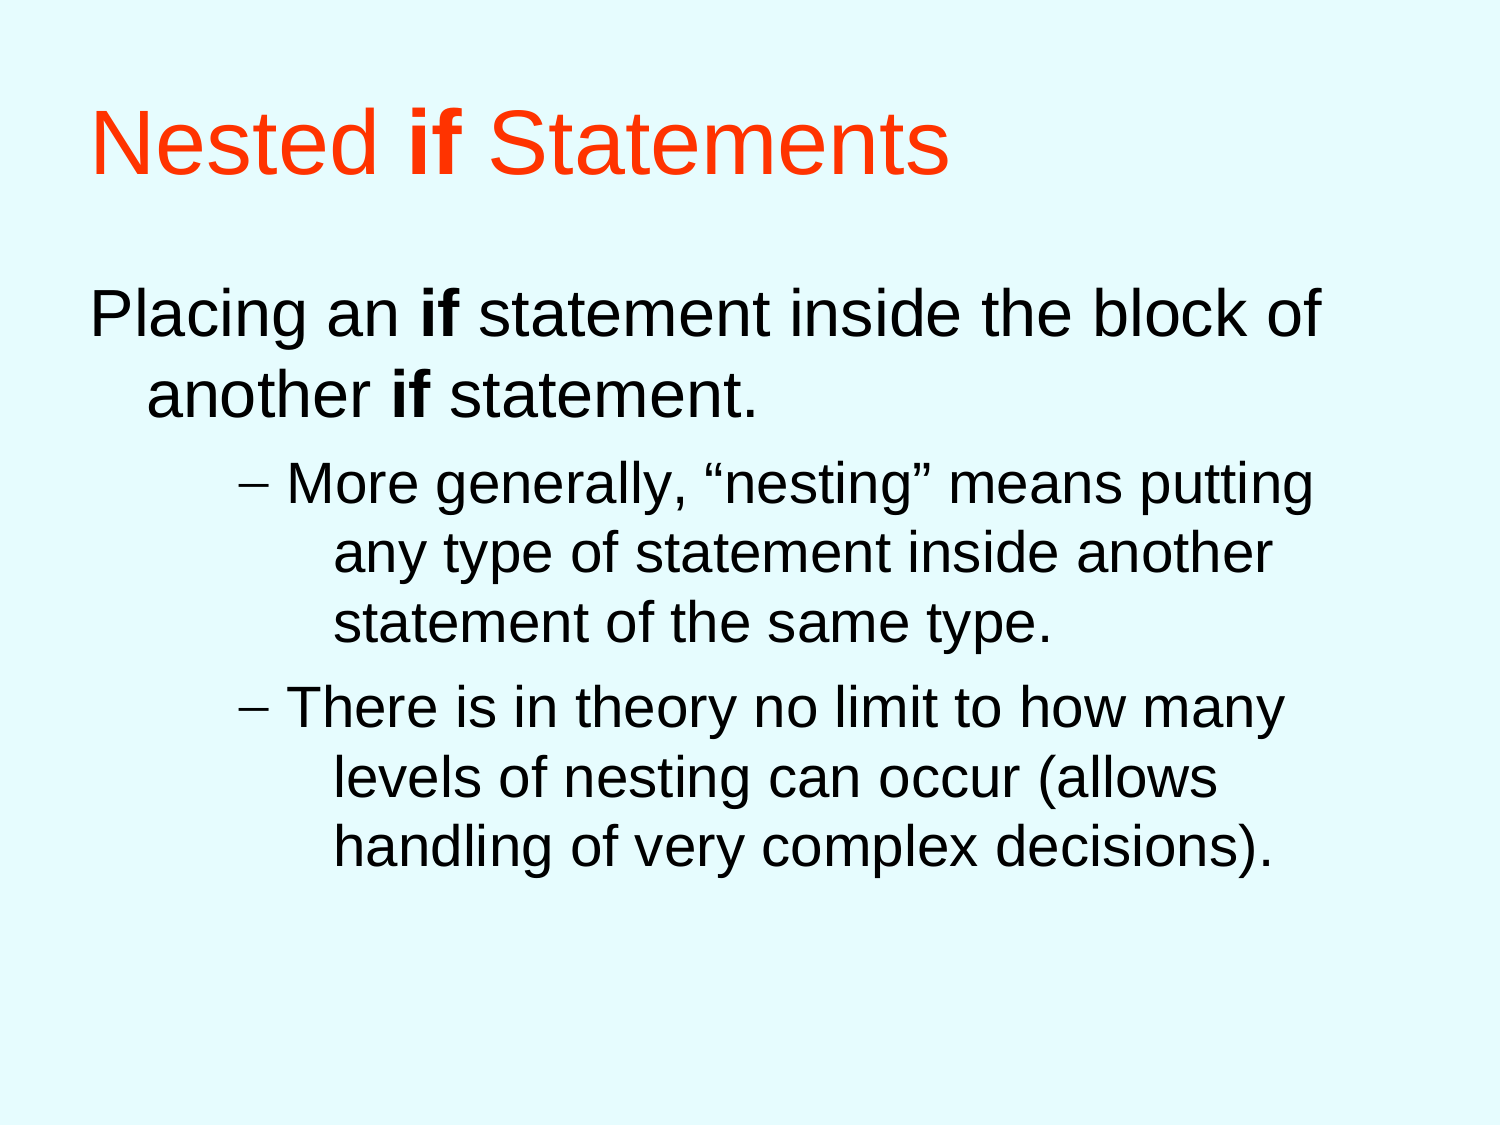

# Nested if Statements
Placing an if statement inside the block of another if statement.
More generally, “nesting” means putting any type of statement inside another statement of the same type.
There is in theory no limit to how many levels of nesting can occur (allows handling of very complex decisions).